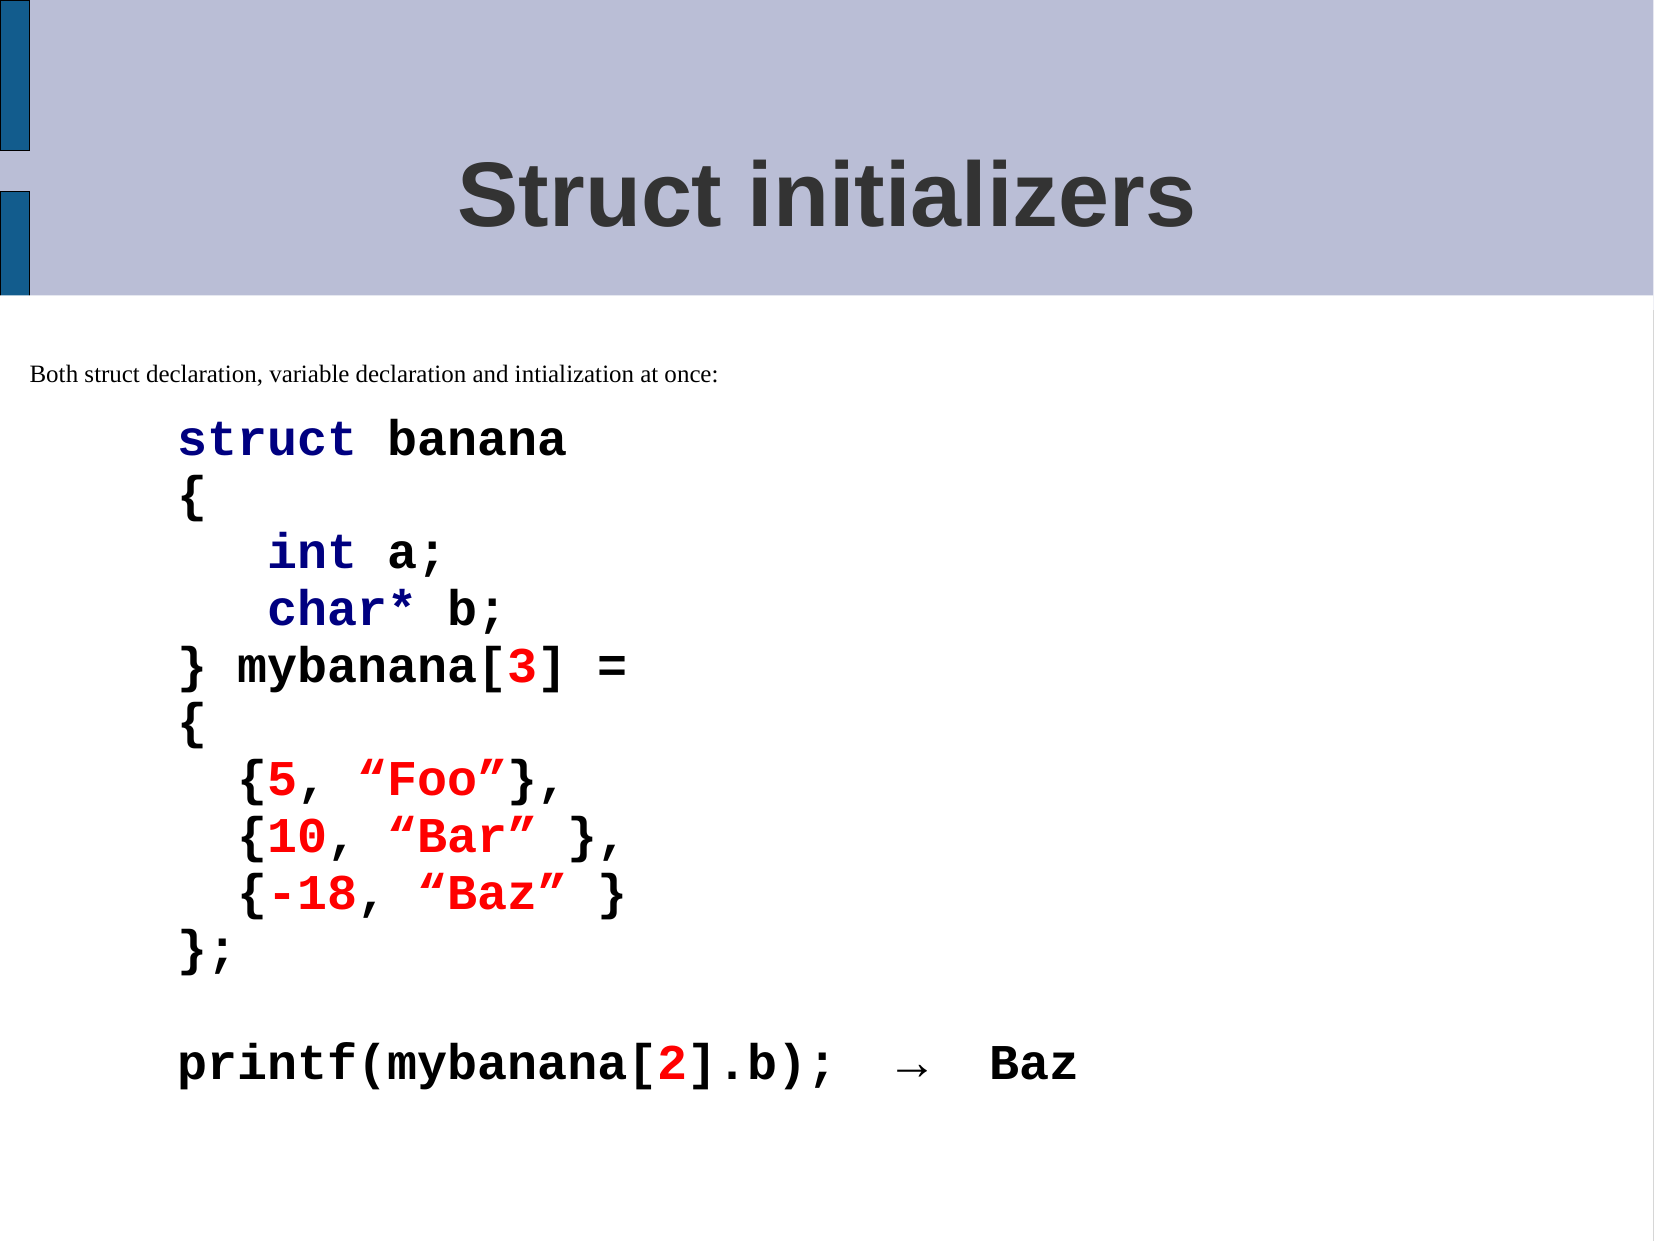

# Struct initializers
struct banana
{
 int a;
 char* b;
} mybanana[3] =
{
 {5, “Foo”},
 {10, “Bar” },
 {-18, “Baz” }
};
printf(mybanana[2].b); → 	Baz
Both struct declaration, variable declaration and intialization at once: